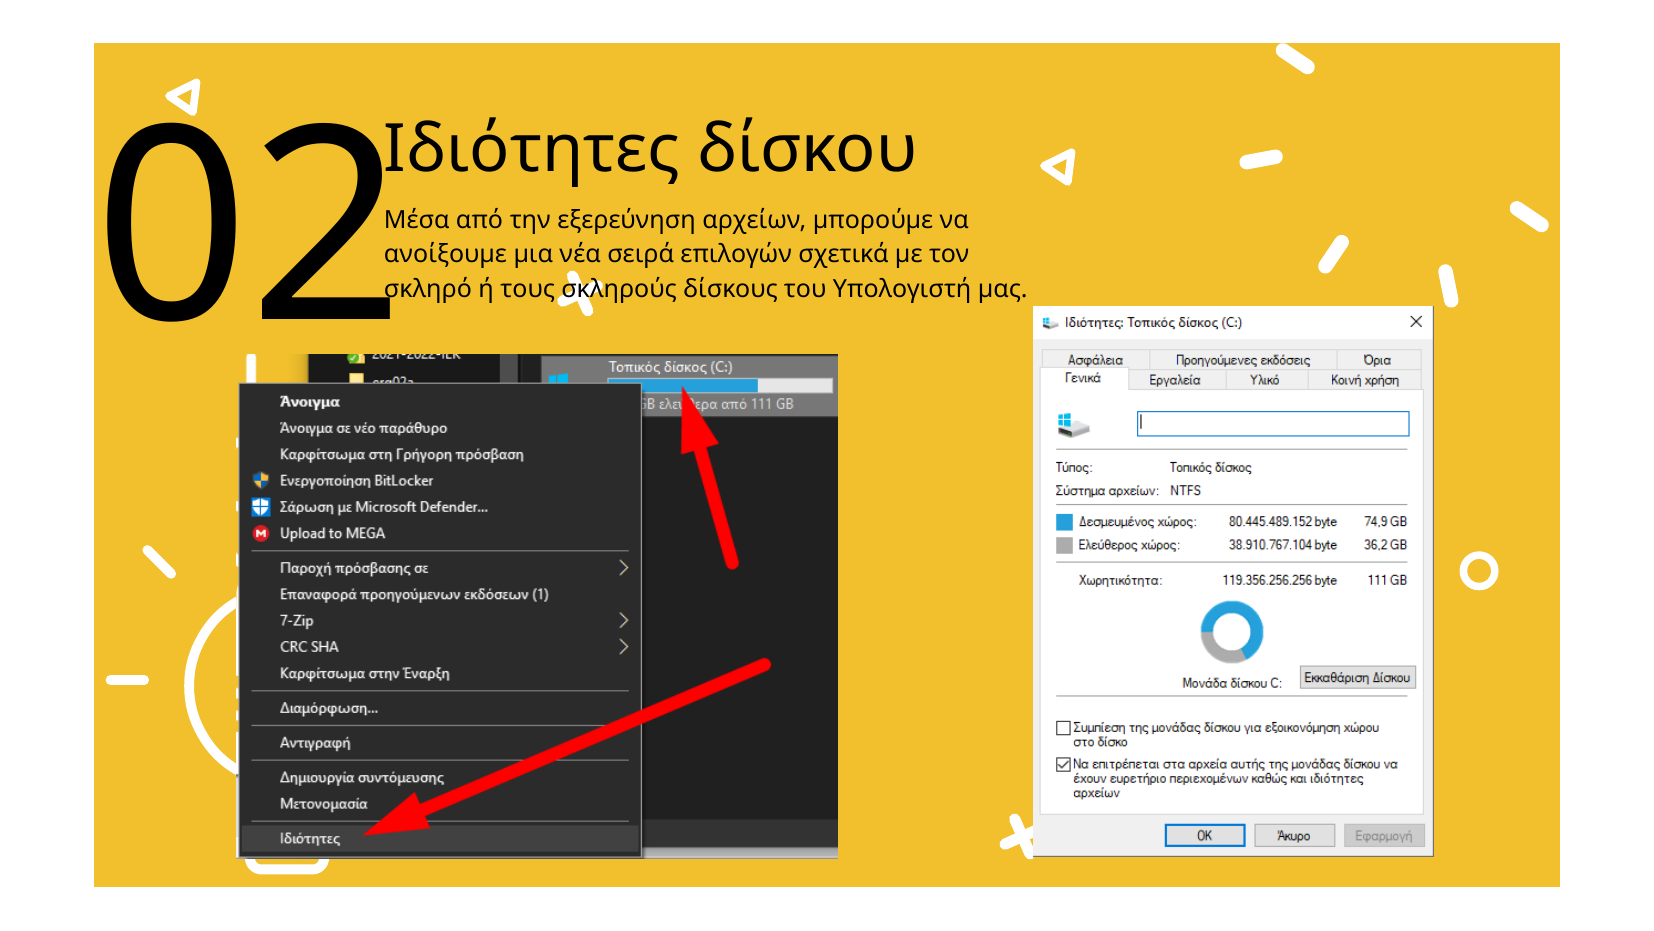

02
# Ιδιότητες δίσκου
Μέσα από την εξερεύνηση αρχείων, μπορούμε να ανοίξουμε μια νέα σειρά επιλογών σχετικά με τον σκληρό ή τους σκληρούς δίσκους του Υπολογιστή μας.